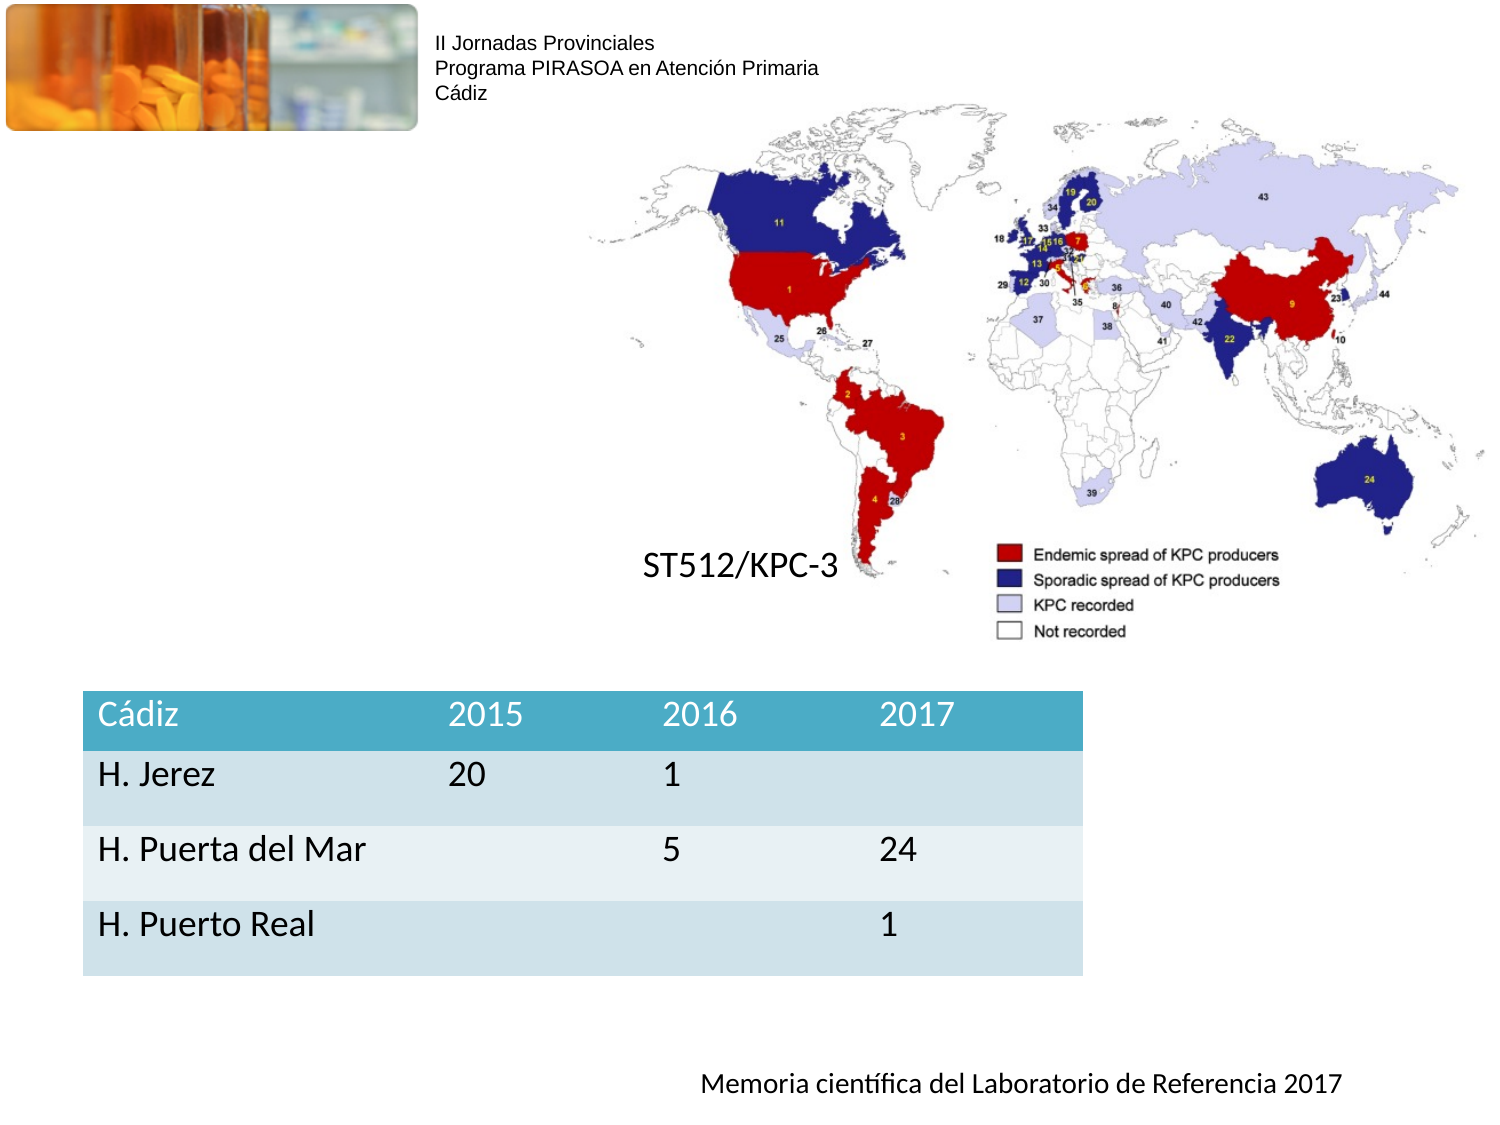

II Jornadas Provinciales
Programa PIRASOA en Atención Primaria Cádiz
ST512/KPC-3
| | |
| --- | --- |
| Cádiz | 2015 | 2016 | 2017 |
| --- | --- | --- | --- |
| H. Jerez | 20 | 1 | |
| H. Puerta del Mar | | 5 | 24 |
| H. Puerto Real | | | 1 |
Memoria científica del Laboratorio de Referencia 2017